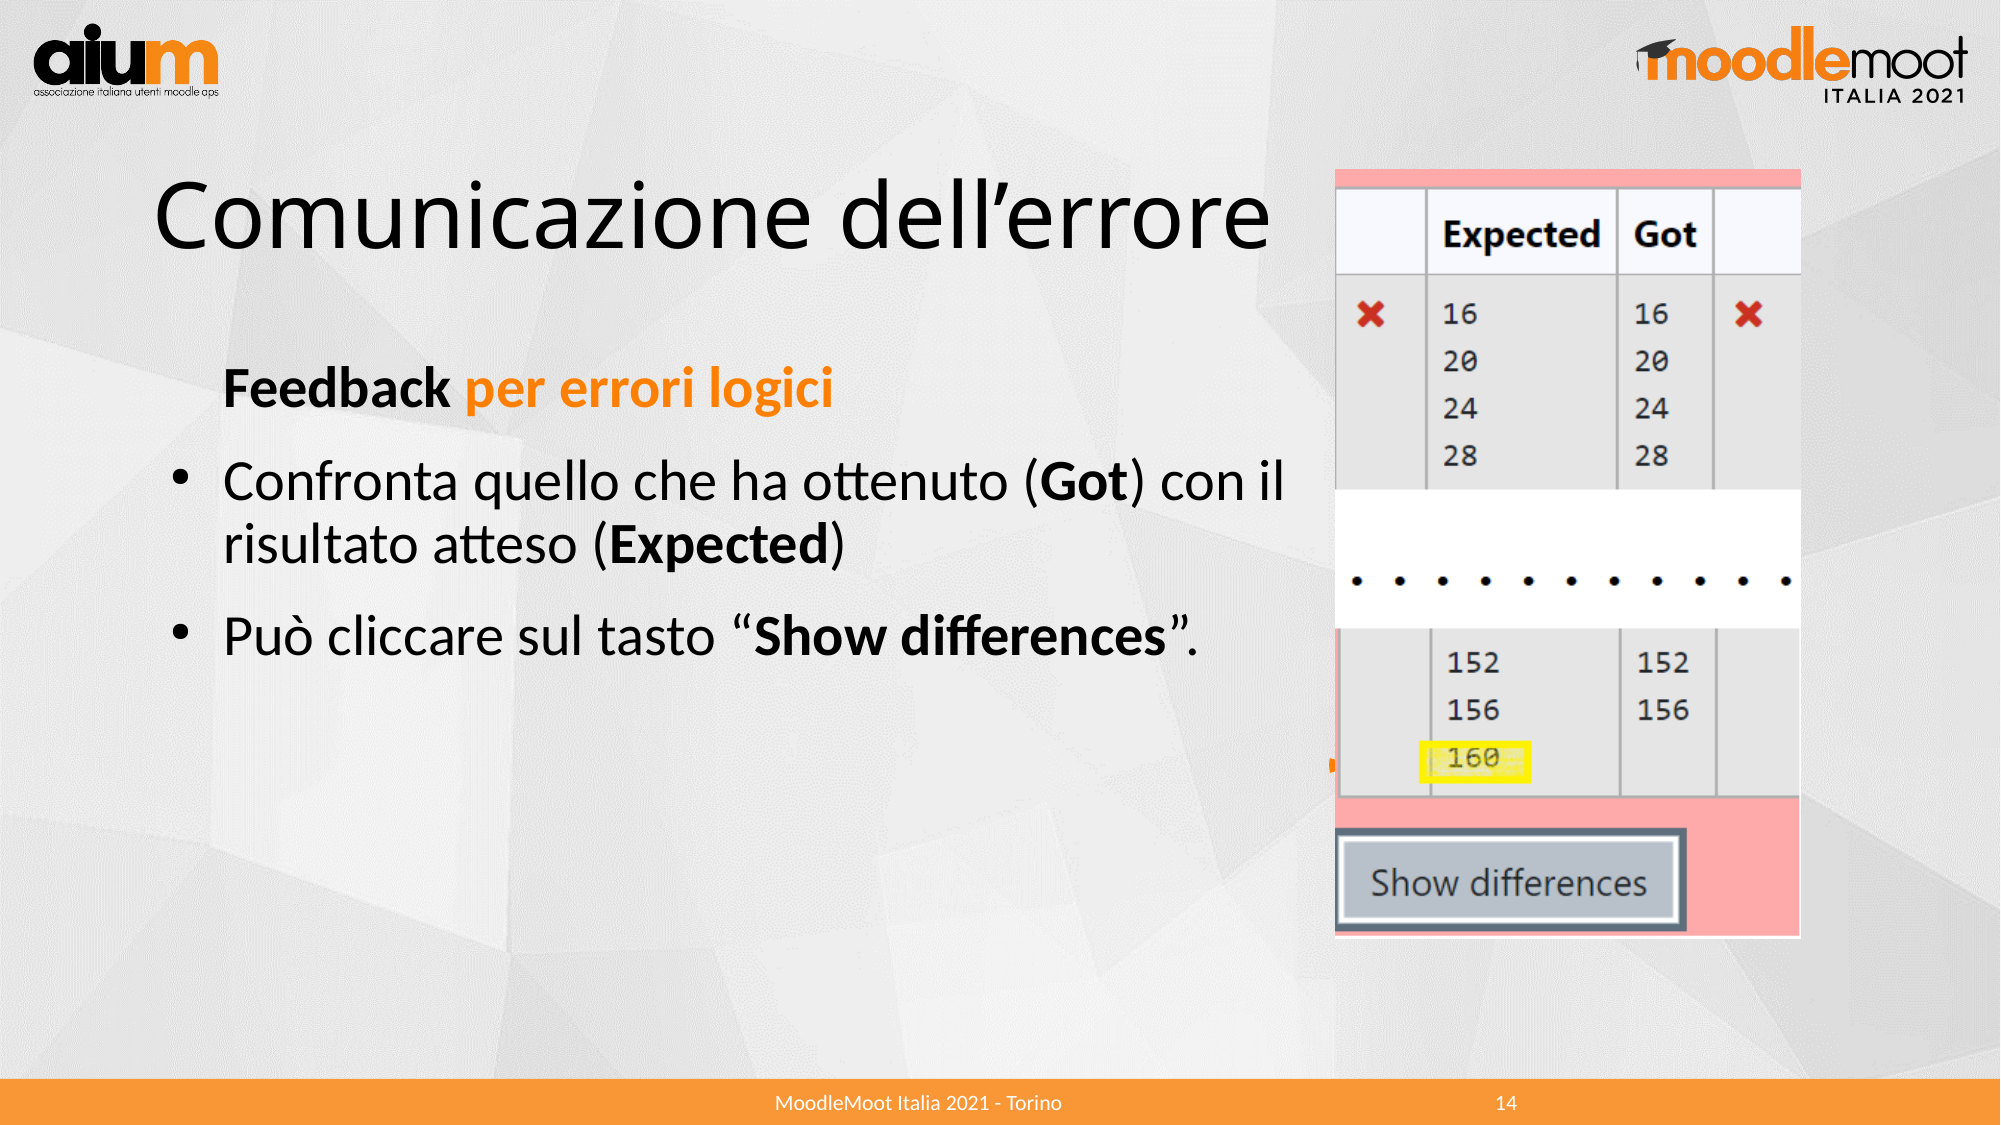

# Comunicazione dell’errore
Feedback per errori logici
Confronta quello che ha ottenuto (Got) con il risultato atteso (Expected)
Può cliccare sul tasto “Show differences”.